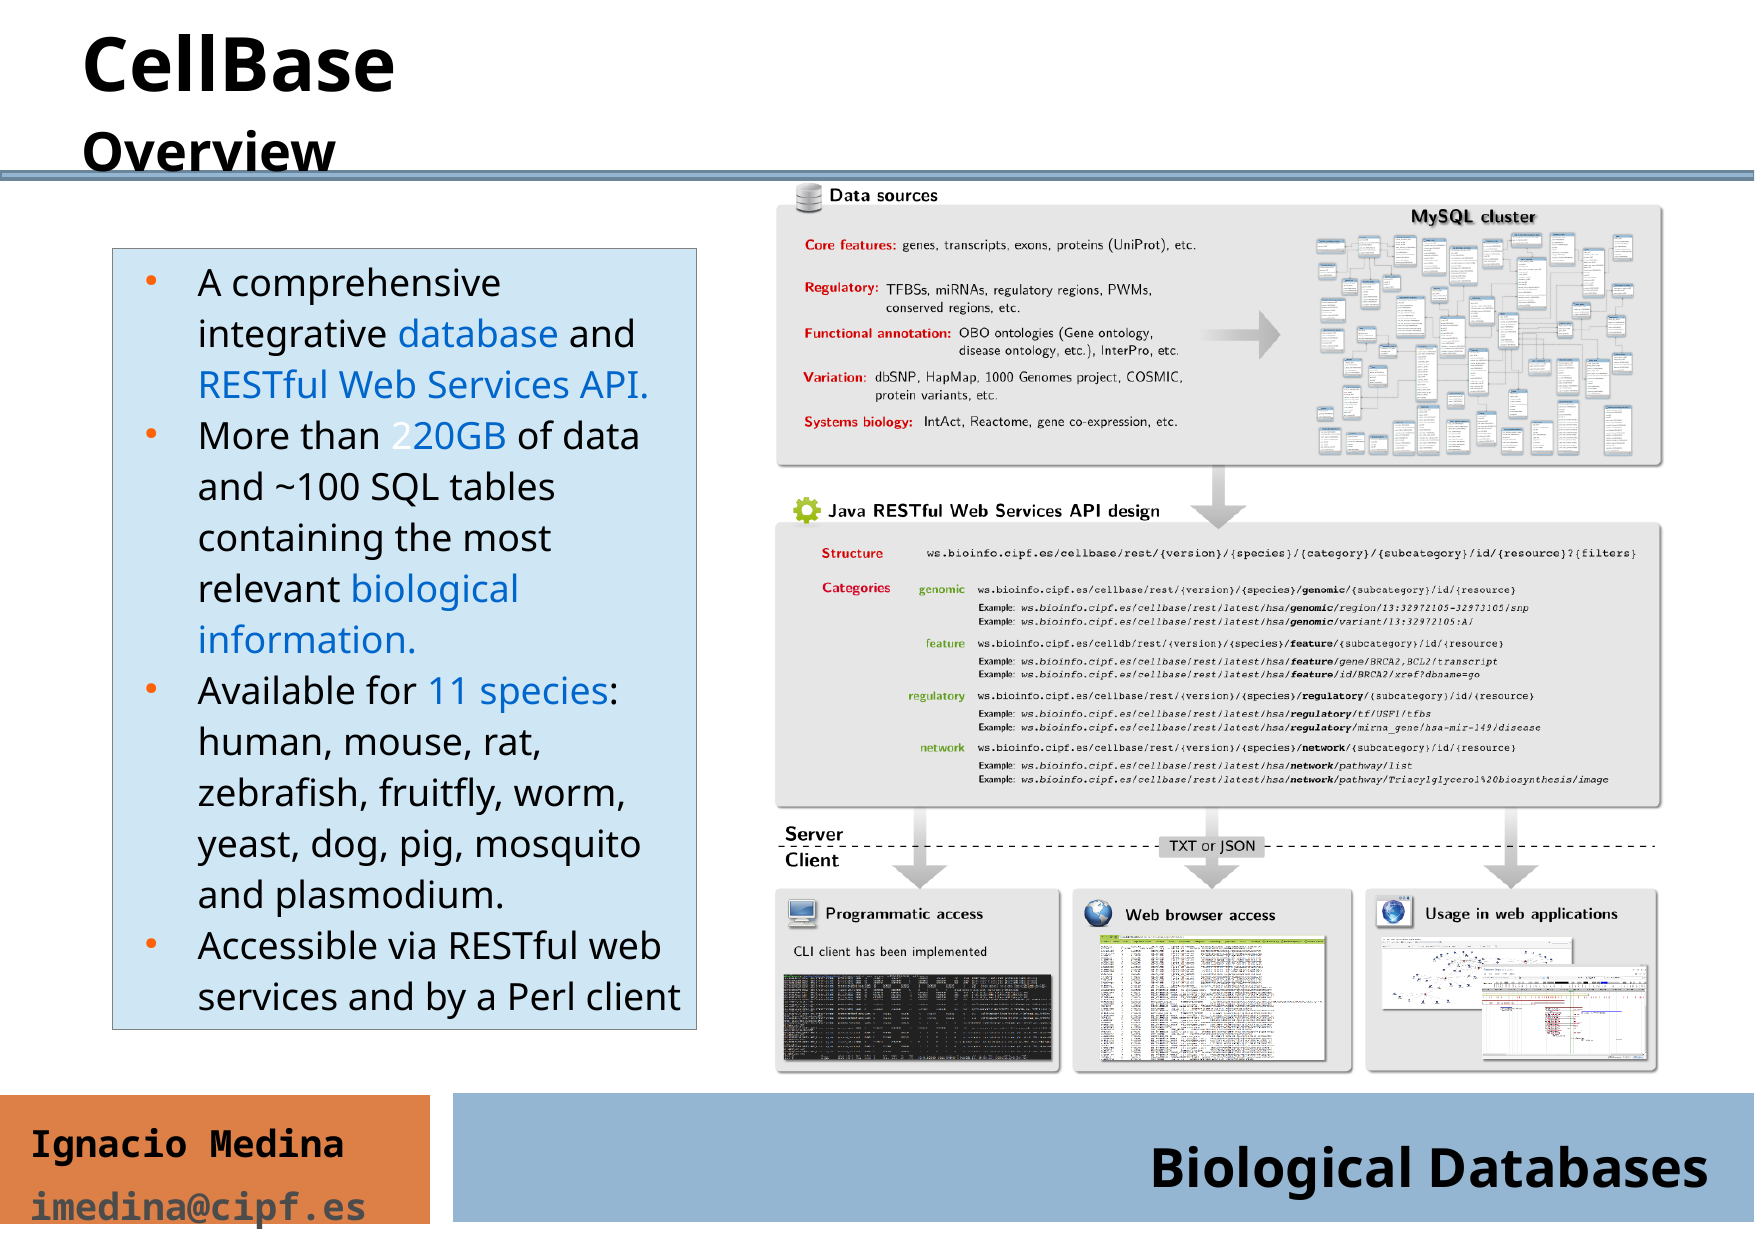

CellBase
Overview
#
A comprehensive integrative database and RESTful Web Services API.
More than 220GB of data and ~100 SQL tables containing the most relevant biological information.
Available for 11 species: human, mouse, rat, zebrafish, fruitfly, worm, yeast, dog, pig, mosquito and plasmodium.
Accessible via RESTful web services and by a Perl client
Ignacio Medina
imedina@cipf.es
Biological Databases